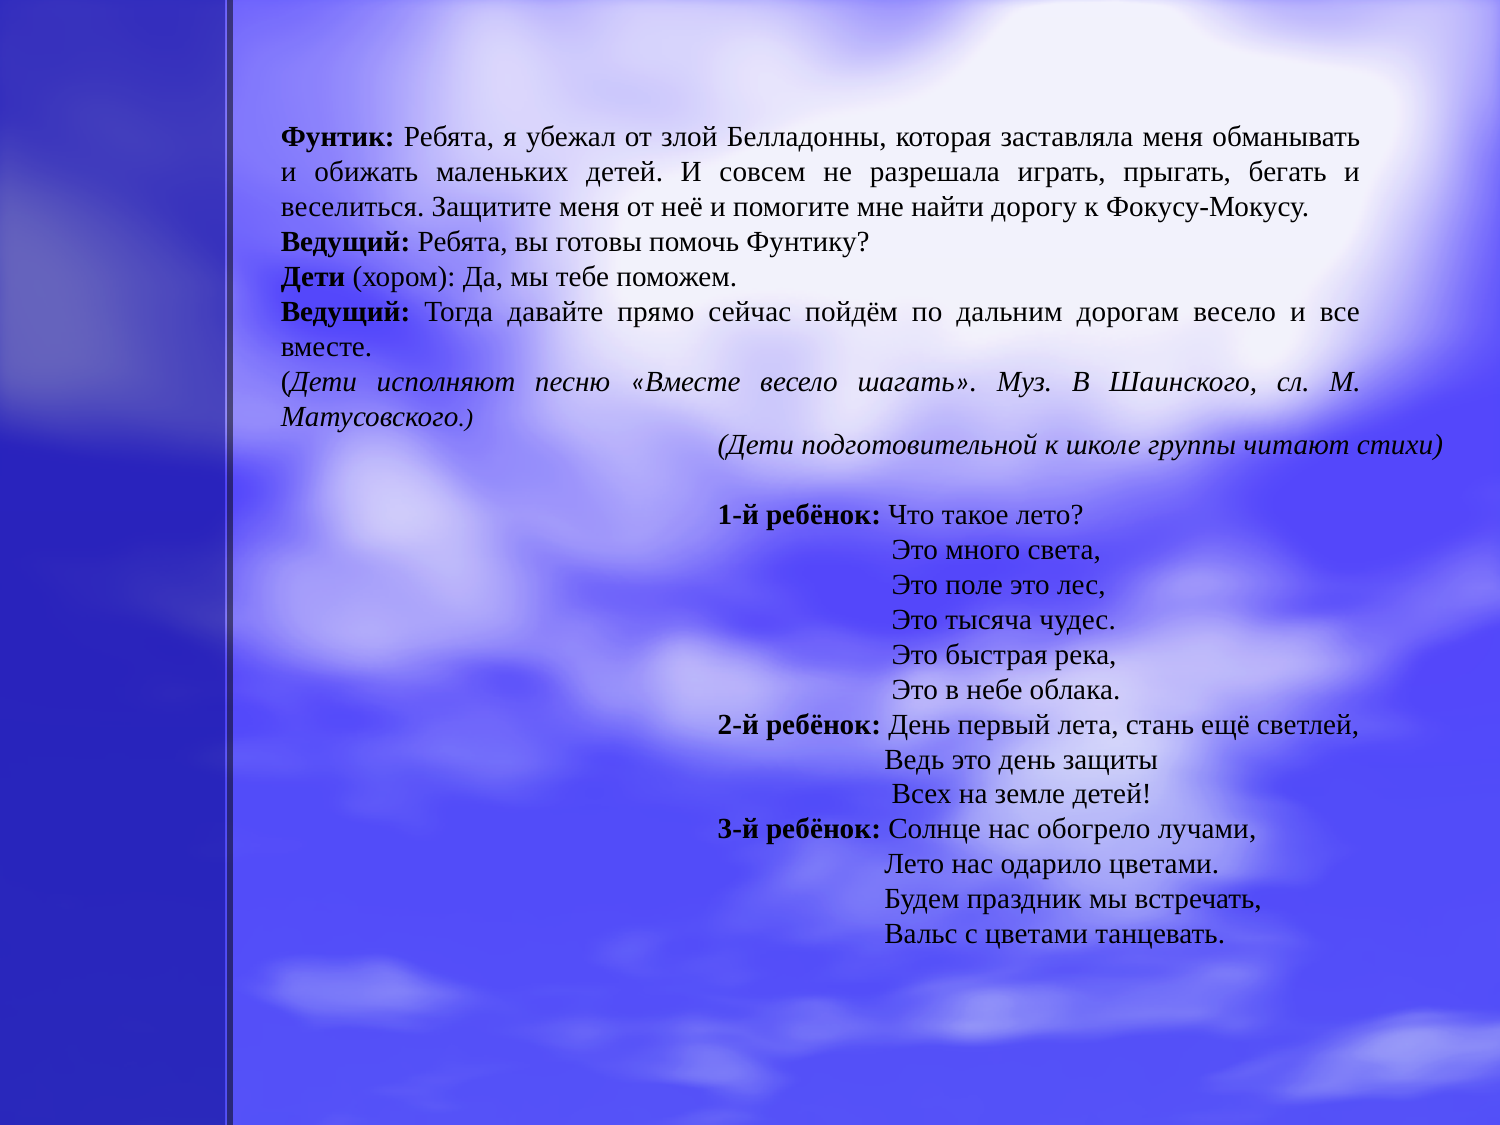

Фунтик: Ребята, я убежал от злой Белладонны, которая заставляла меня обманывать и обижать маленьких детей. И совсем не разрешала играть, прыгать, бегать и веселиться. Защитите меня от неё и помогите мне найти дорогу к Фокусу-Мокусу.
Ведущий: Ребята, вы готовы помочь Фунтику?
Дети (хором): Да, мы тебе поможем.
Ведущий: Тогда давайте прямо сейчас пойдём по дальним дорогам весело и все вместе.
(Дети исполняют песню «Вместе весело шагать». Муз. В Шаинского, сл. М. Матусовского.)
(Дети подготовительной к школе группы читают стихи)
1-й ребёнок: Что такое лето?
 Это много света,
 Это поле это лес,
 Это тысяча чудес.
 Это быстрая река,
 Это в небе облака.
2-й ребёнок: День первый лета, стань ещё светлей,
 Ведь это день защиты
 Всех на земле детей!
3-й ребёнок: Солнце нас обогрело лучами,
 Лето нас одарило цветами.
 Будем праздник мы встречать,
 Вальс с цветами танцевать.